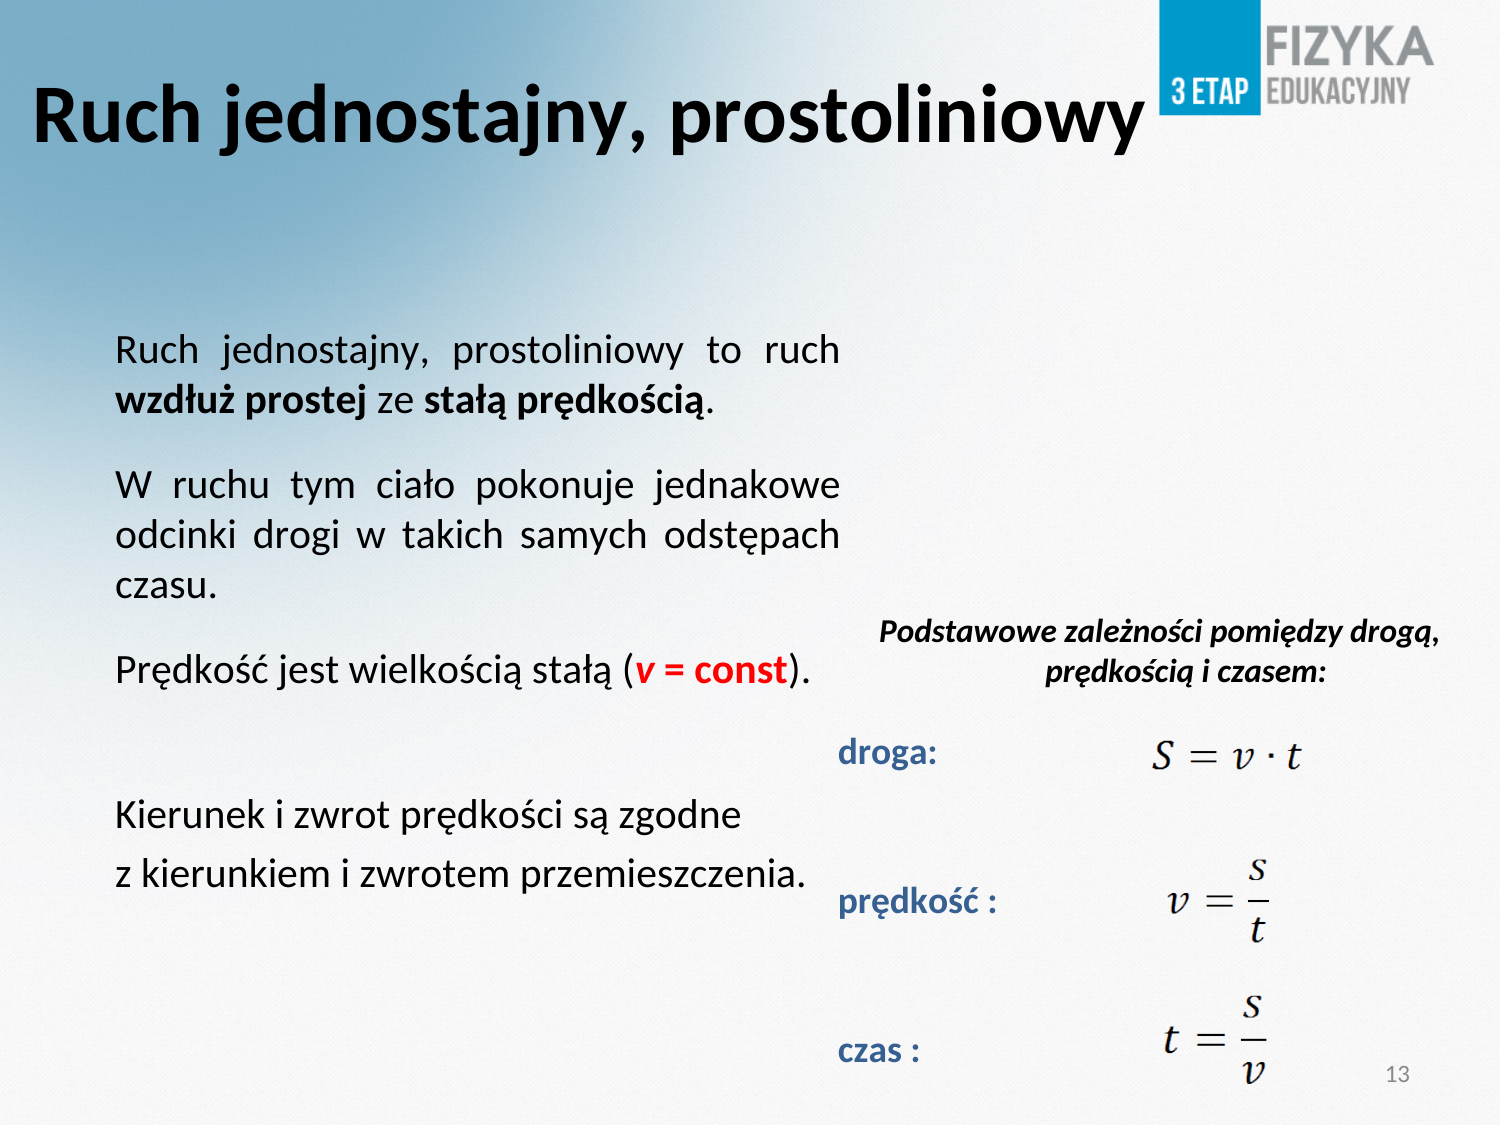

Ruch jednostajny, prostoliniowy
Ruch jednostajny, prostoliniowy to ruch wzdłuż prostej ze stałą prędkością.
W ruchu tym ciało pokonuje jednakowe odcinki drogi w takich samych odstępach czasu.
Prędkość jest wielkością stałą (v = const).
Kierunek i zwrot prędkości są zgodne
z kierunkiem i zwrotem przemieszczenia.
Podstawowe zależności pomiędzy drogą, prędkością i czasem:
droga:
prędkość :
czas :